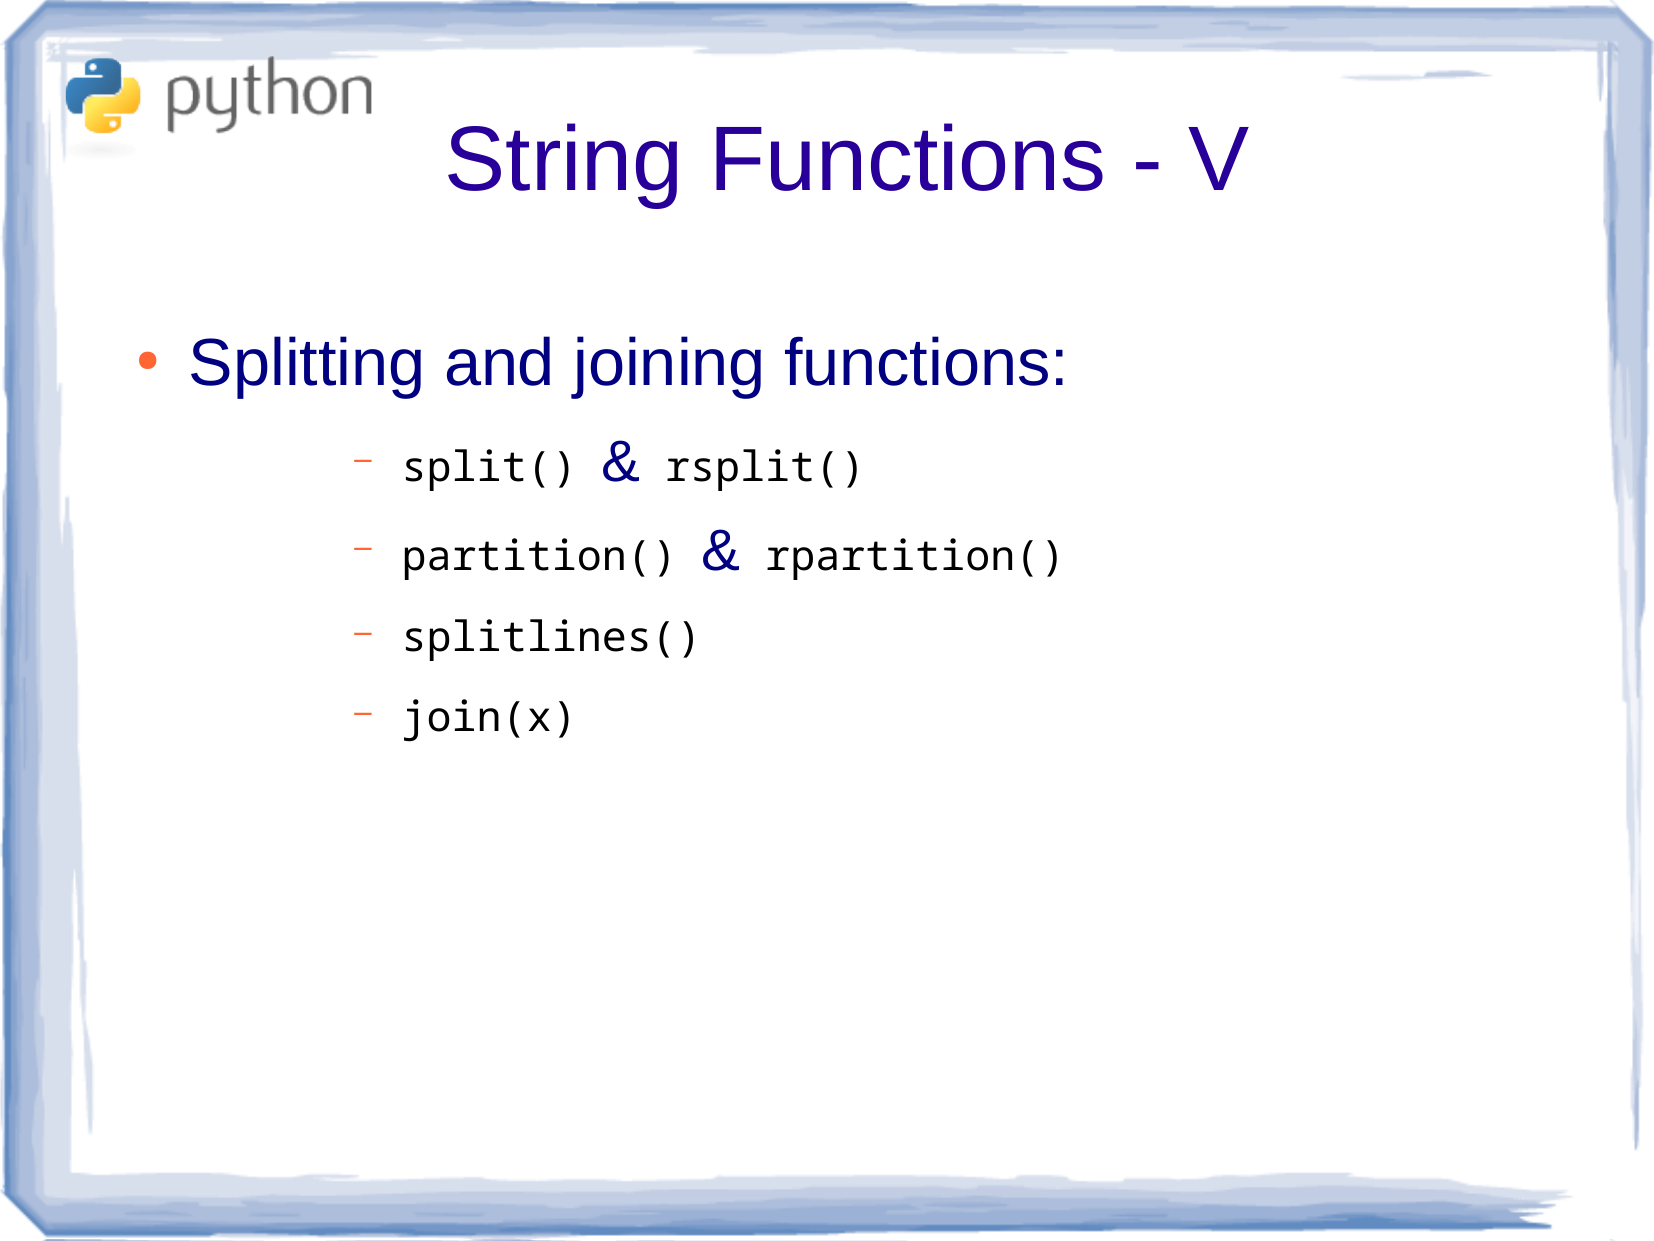

# String Functions - V
Splitting and joining functions:
split() & rsplit()
partition() & rpartition()
splitlines()
join(x)